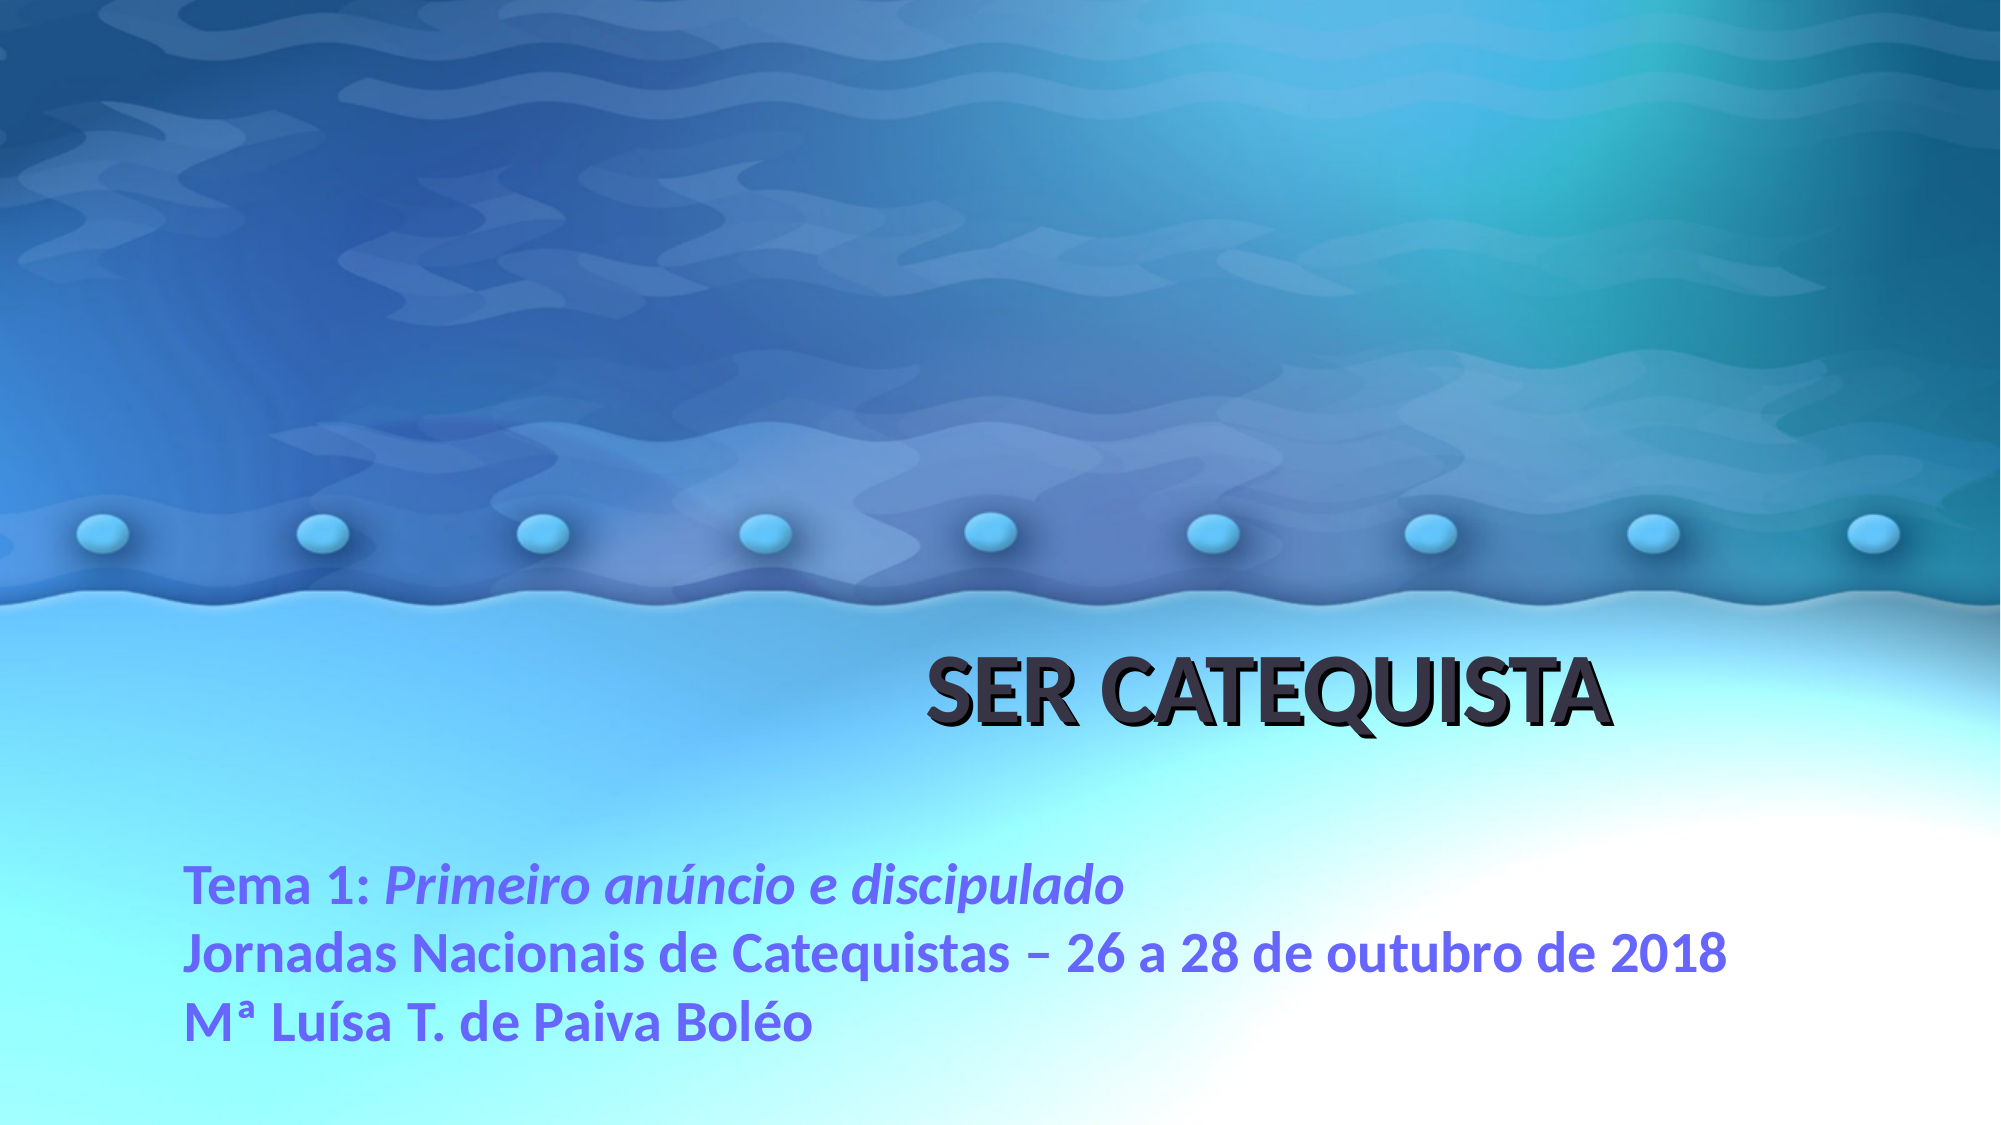

# SER CATEQUISTA
Tema 1: Primeiro anúncio e discipulado
Jornadas Nacionais de Catequistas – 26 a 28 de outubro de 2018
Mª Luísa T. de Paiva Boléo